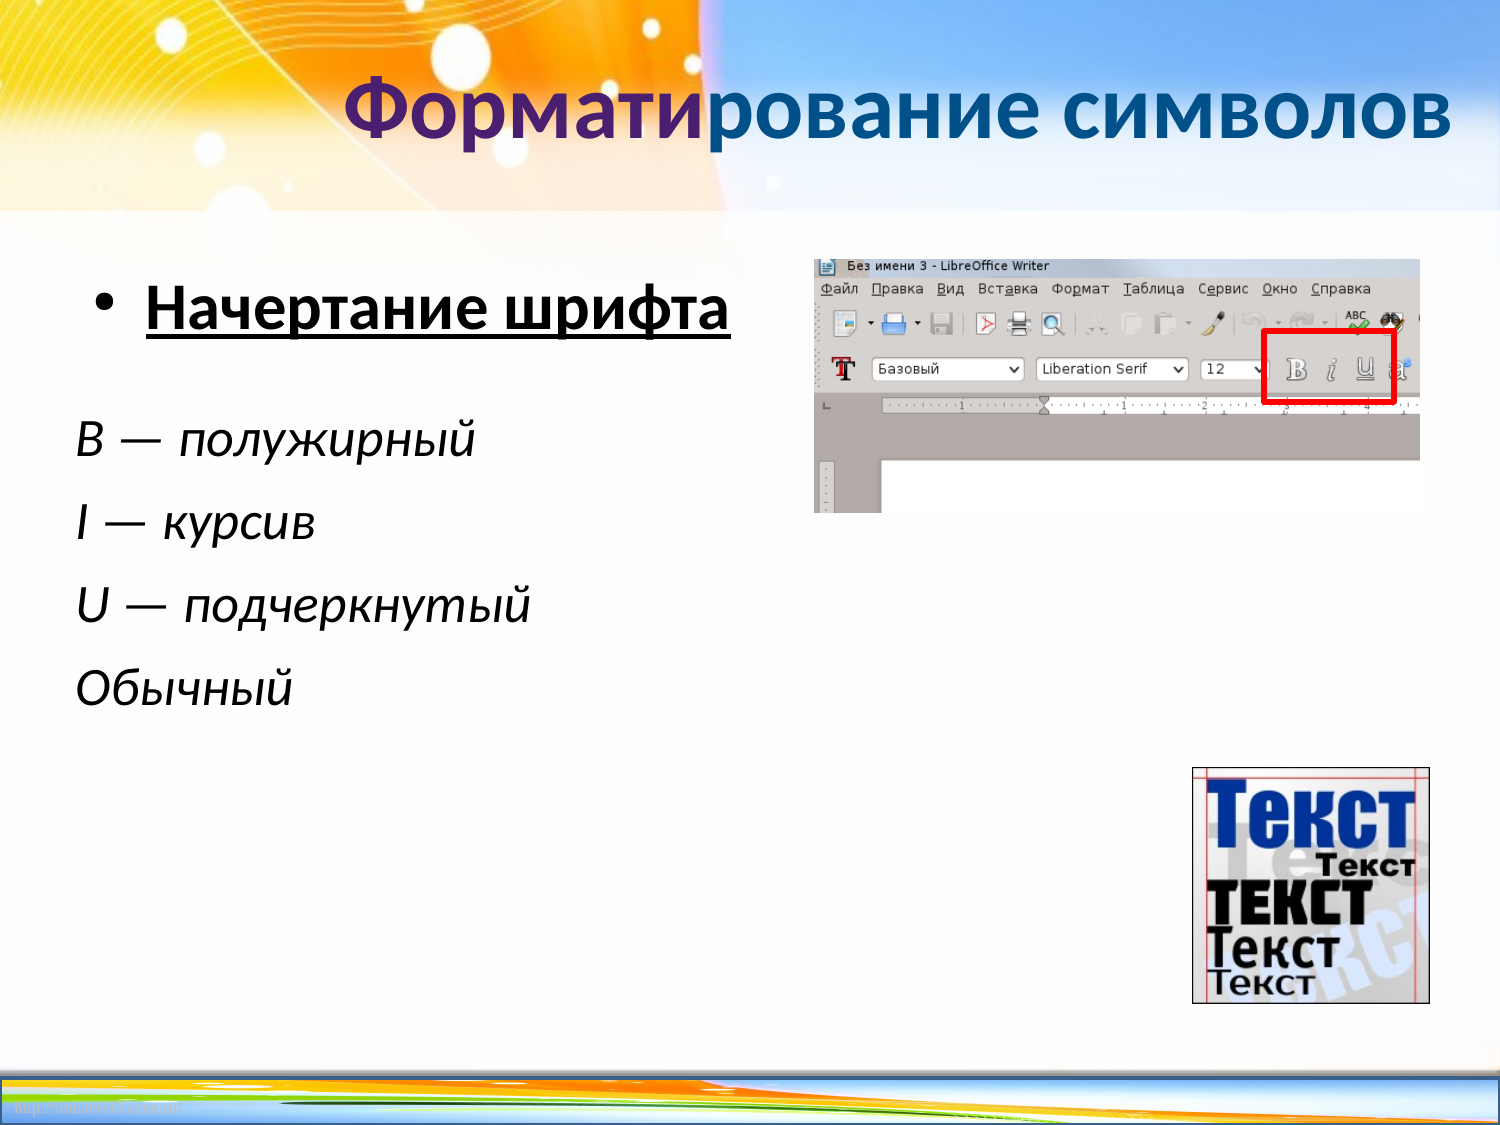

Форматирование символов
# Начертание шрифта
B — полужирный
I — курсив
U — подчеркнутый
Обычный